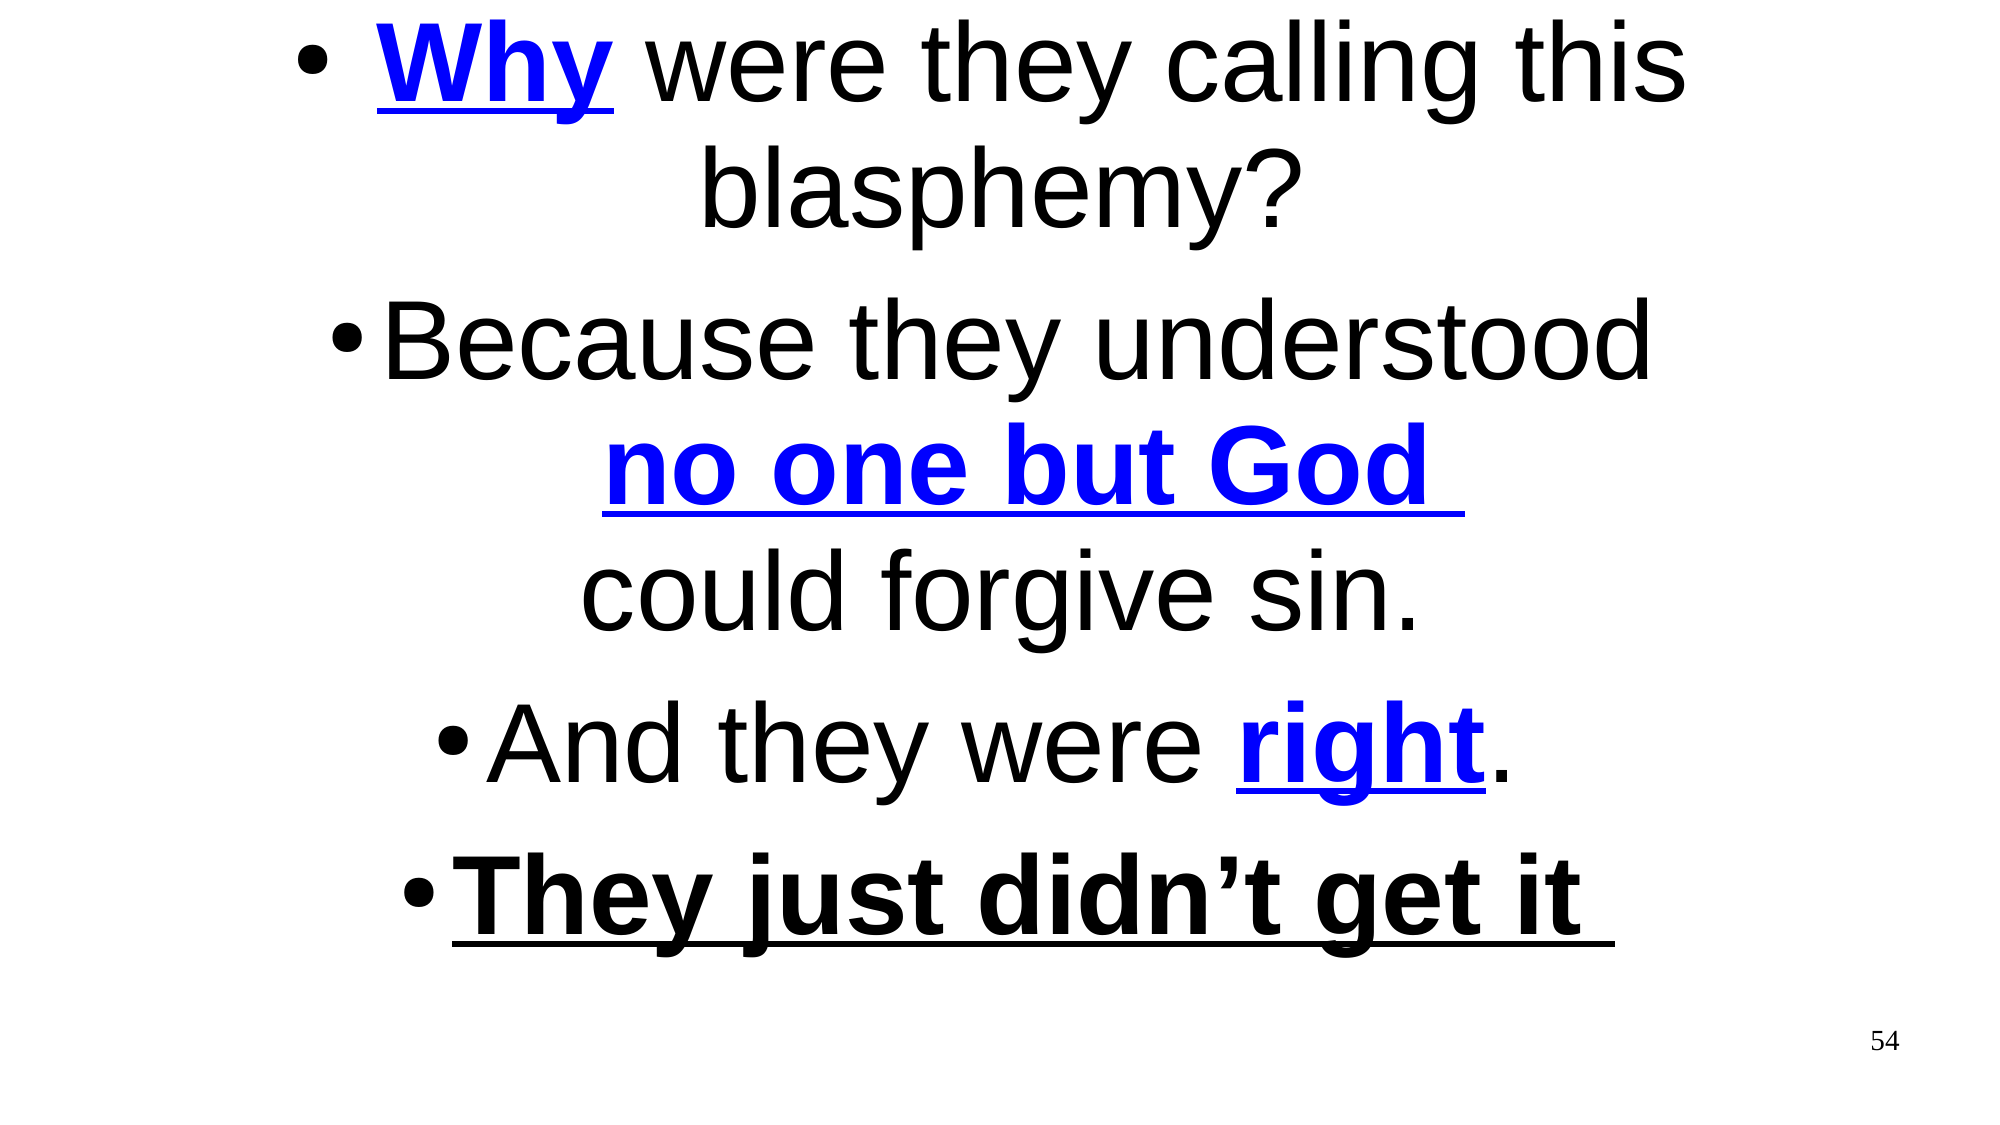

# Why were they calling this blasphemy?
Because they understood
no one but God
could forgive sin.
And they were right.
They just didn’t get it
54